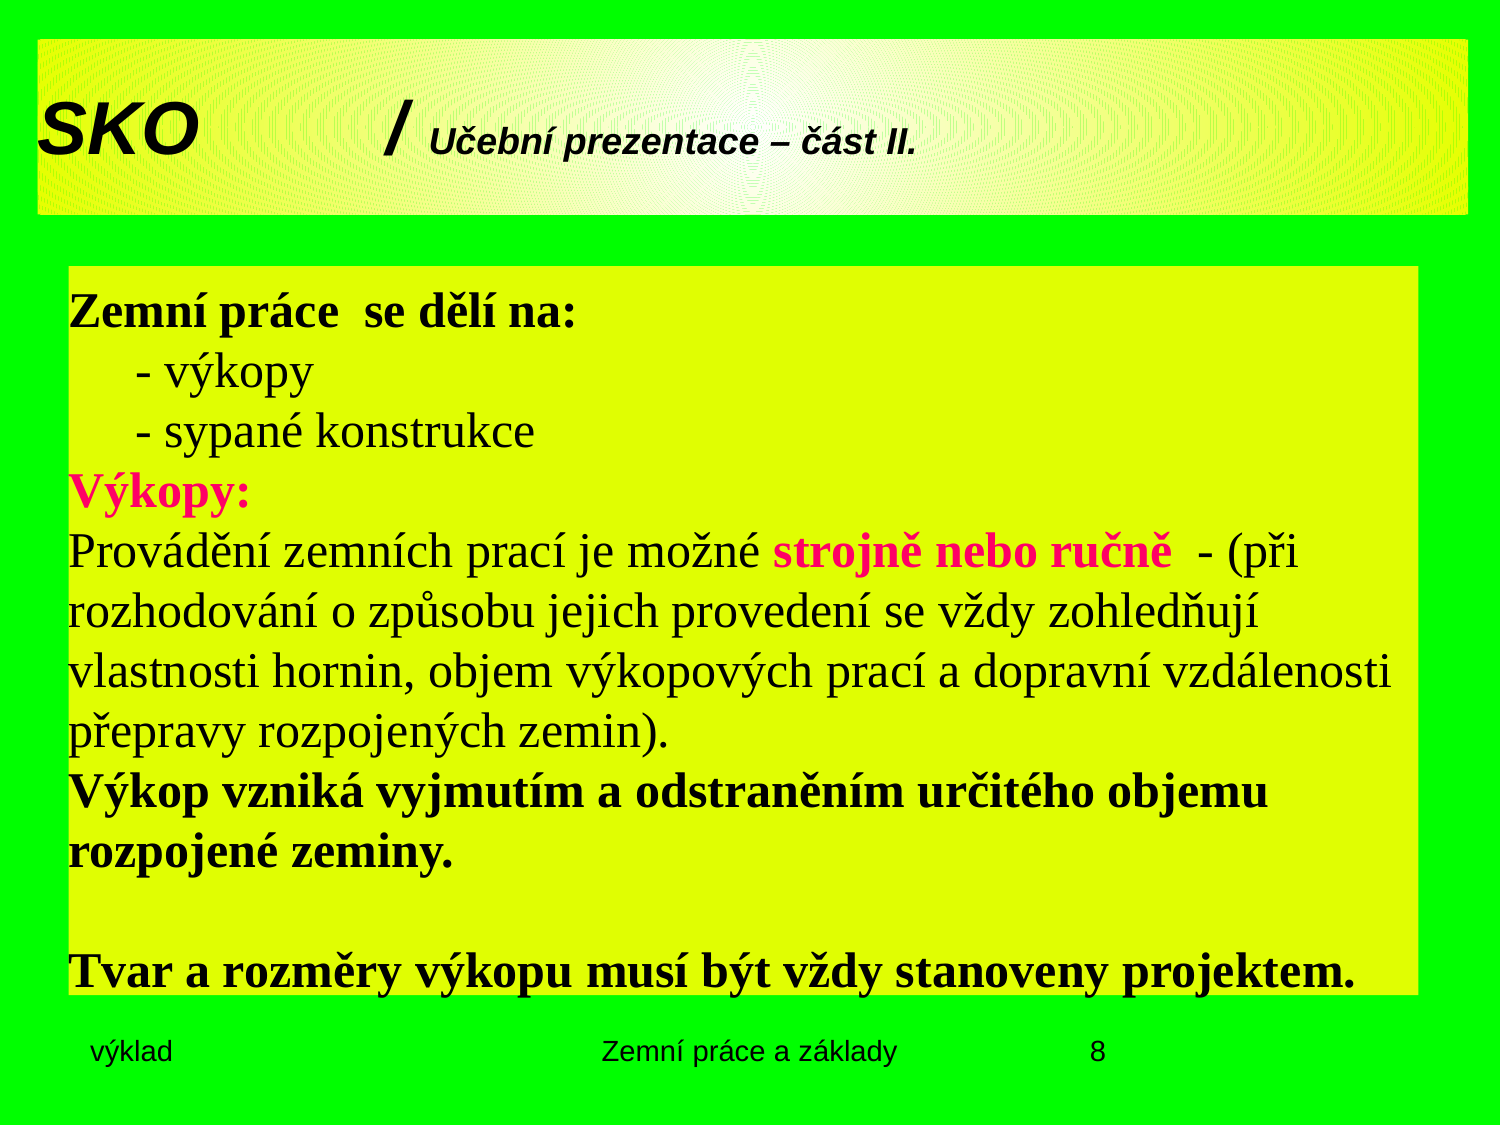

SKO / Učební prezentace – část II.
Zemní práce se dělí na:
	- výkopy
	- sypané konstrukce
Výkopy:
Provádění zemních prací je možné strojně nebo ručně - (při rozhodování o způsobu jejich provedení se vždy zohledňují vlastnosti hornin, objem výkopových prací a dopravní vzdálenosti přepravy rozpojených zemin).
Výkop vzniká vyjmutím a odstraněním určitého objemu rozpojené zeminy.
Tvar a rozměry výkopu musí být vždy stanoveny projektem.
výklad
Zemní práce a základy